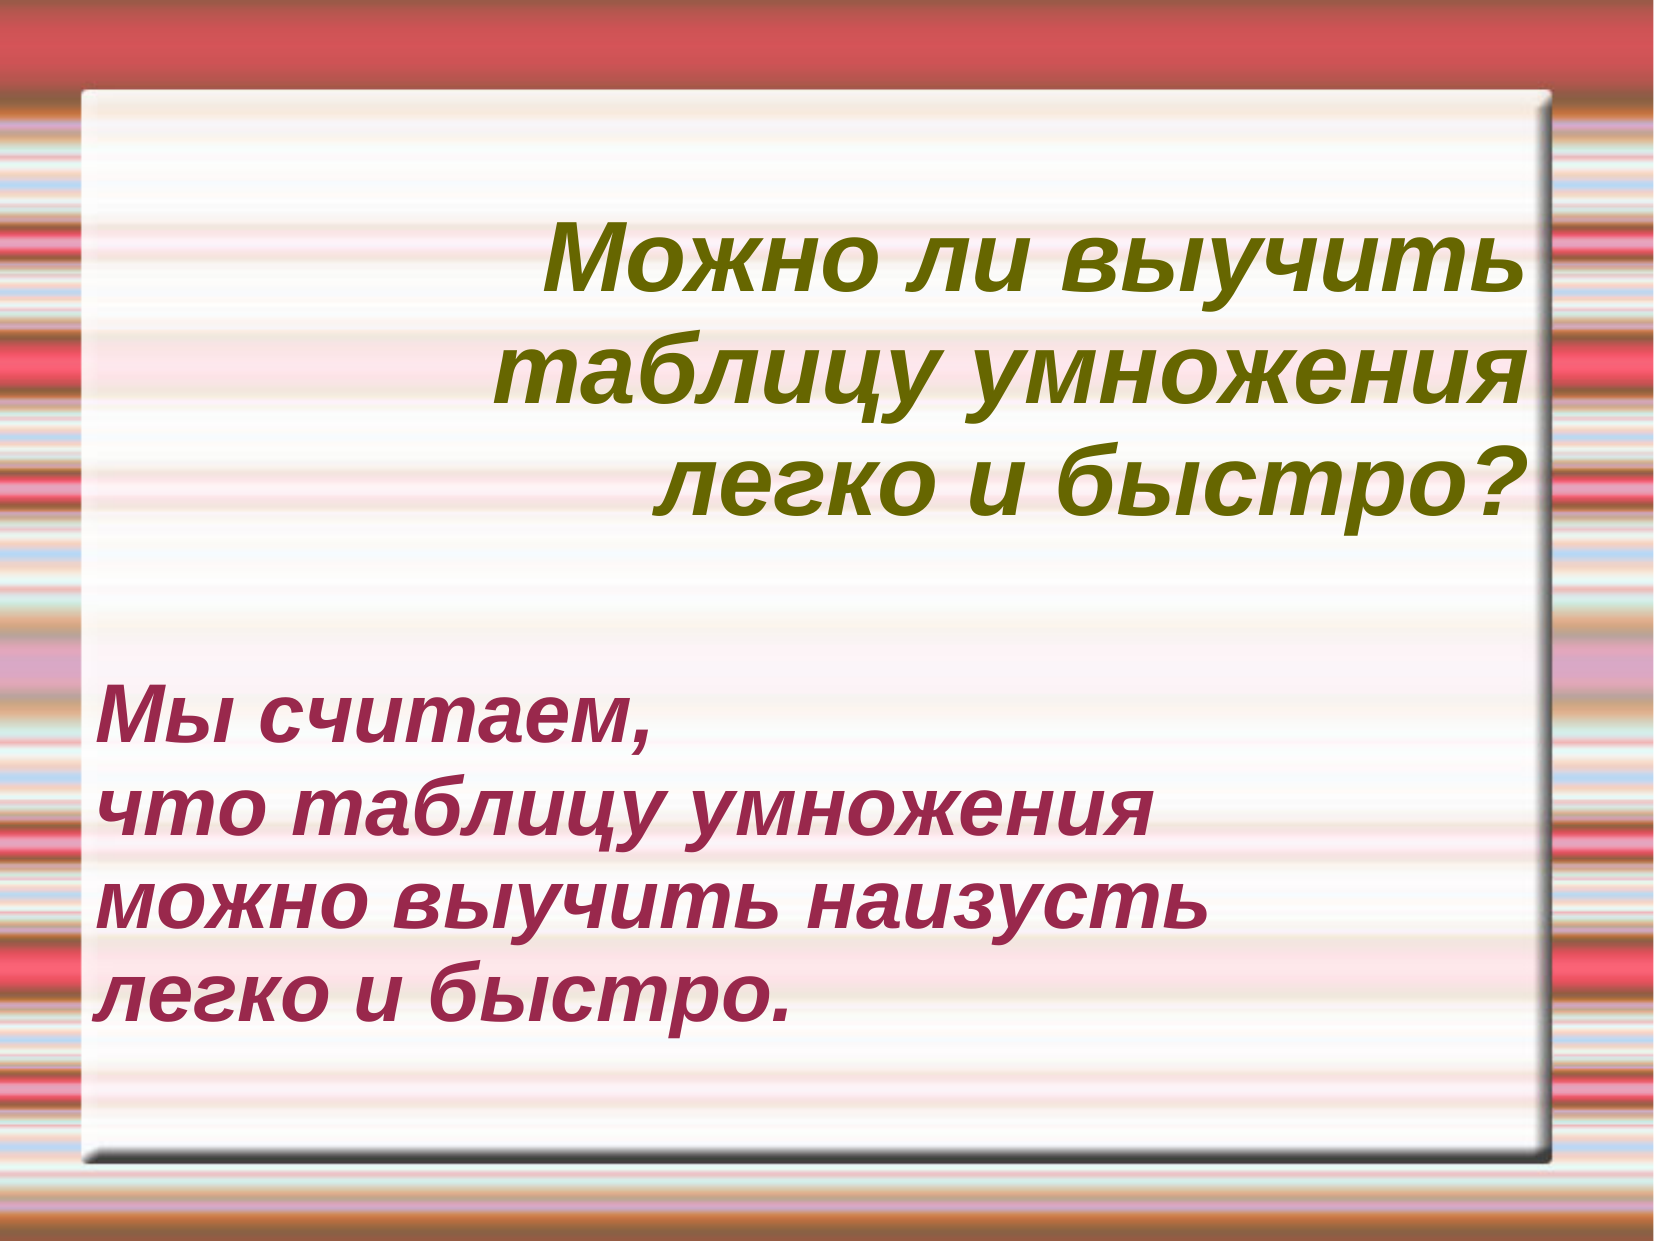

# Можно ли выучить таблицу умножения легко и быстро?
Мы считаем,
что таблицу умножения
можно выучить наизусть
легко и быстро.